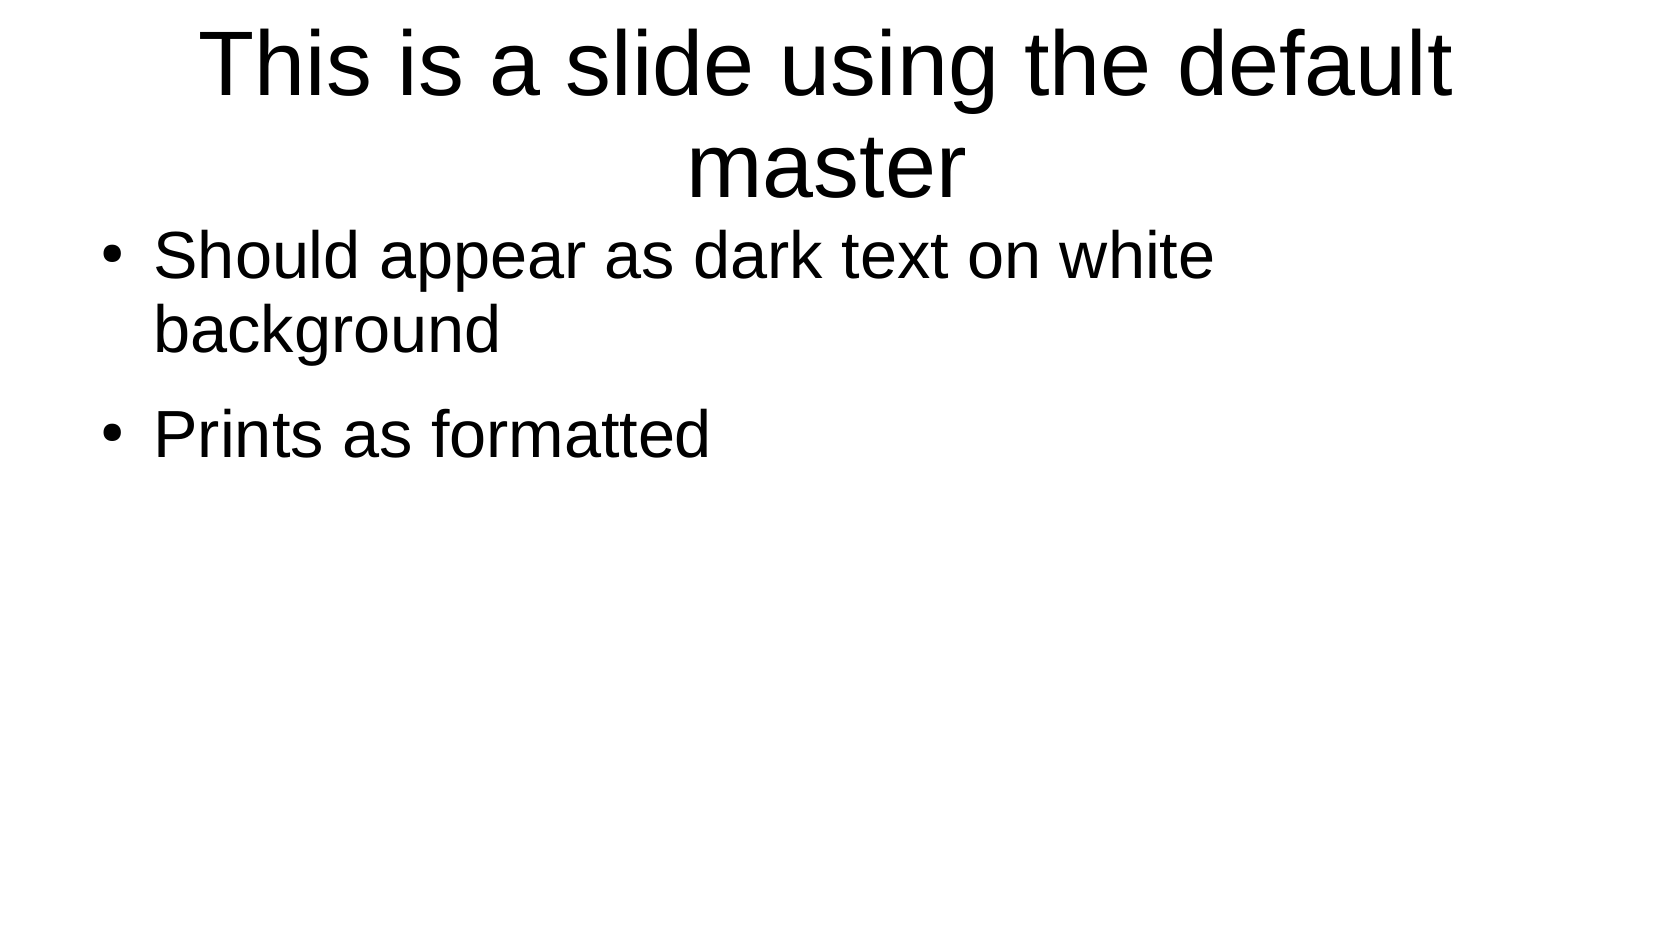

# This is a slide using the default master
Should appear as dark text on white background
Prints as formatted